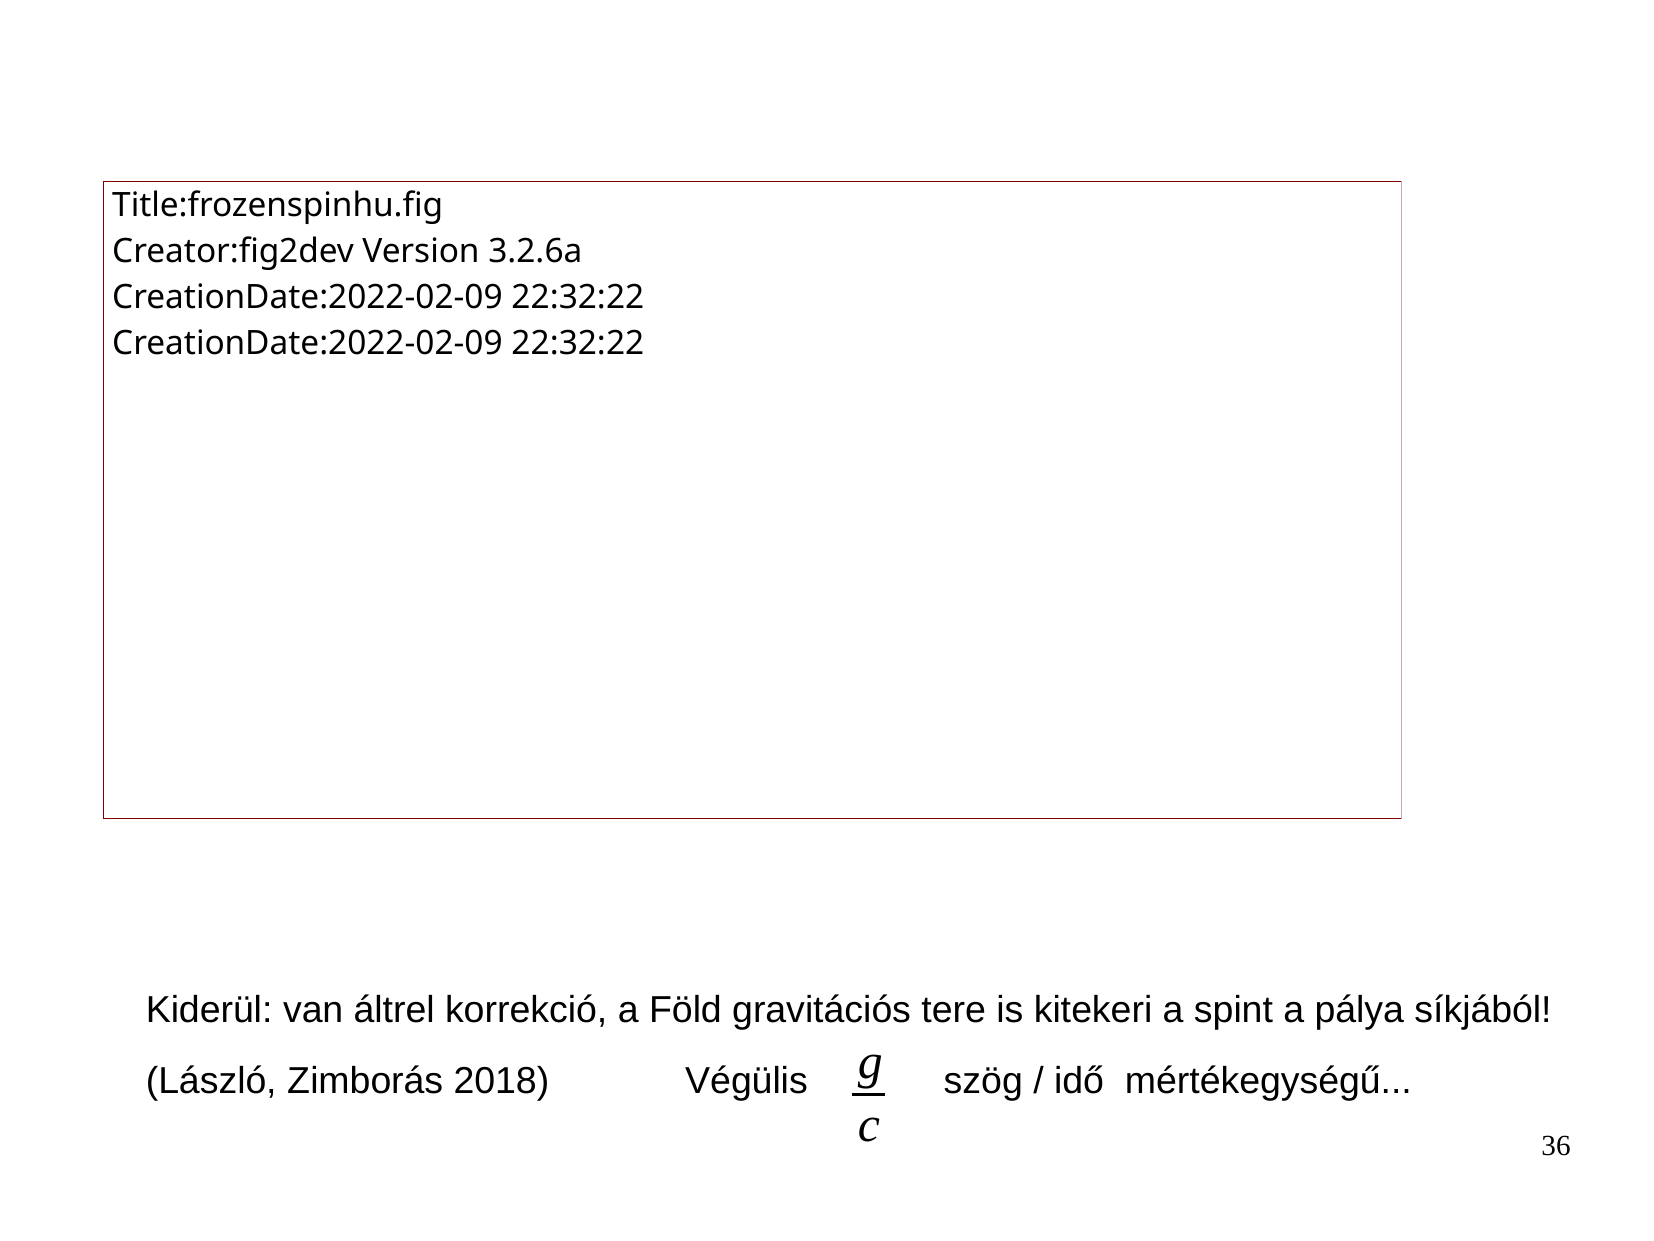

# Kiderül: van áltrel korrekció, a Föld gravitációs tere is kitekeri a spint a pálya síkjából!
(László, Zimborás 2018) Végülis szög / idő mértékegységű...
36